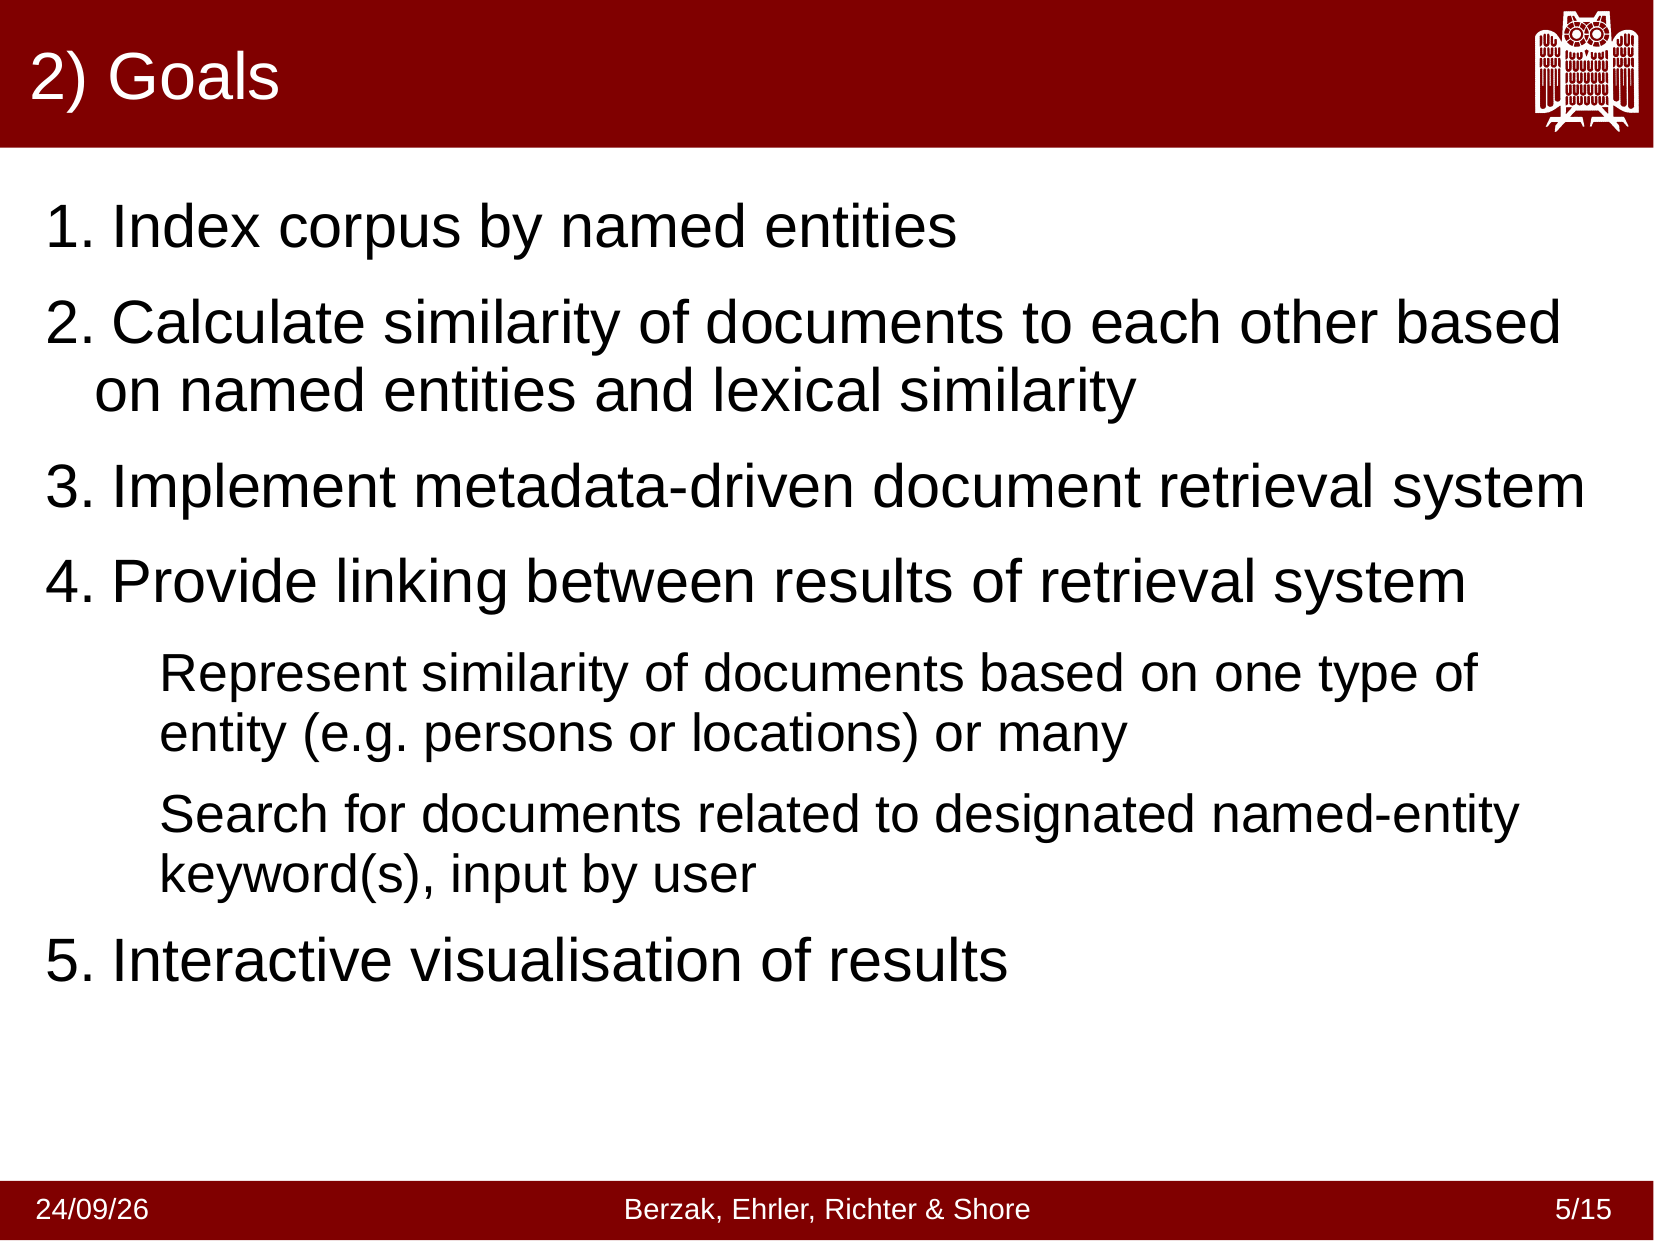

# 2) Goals
 Index corpus by named entities
 Calculate similarity of documents to each other based on named entities and lexical similarity
 Implement metadata-driven document retrieval system
 Provide linking between results of retrieval system
Represent similarity of documents based on one type of entity (e.g. persons or locations) or many
Search for documents related to designated named-entity keyword(s), input by user
 Interactive visualisation of results
Berzak, Ehrler, Richter & Shore
5